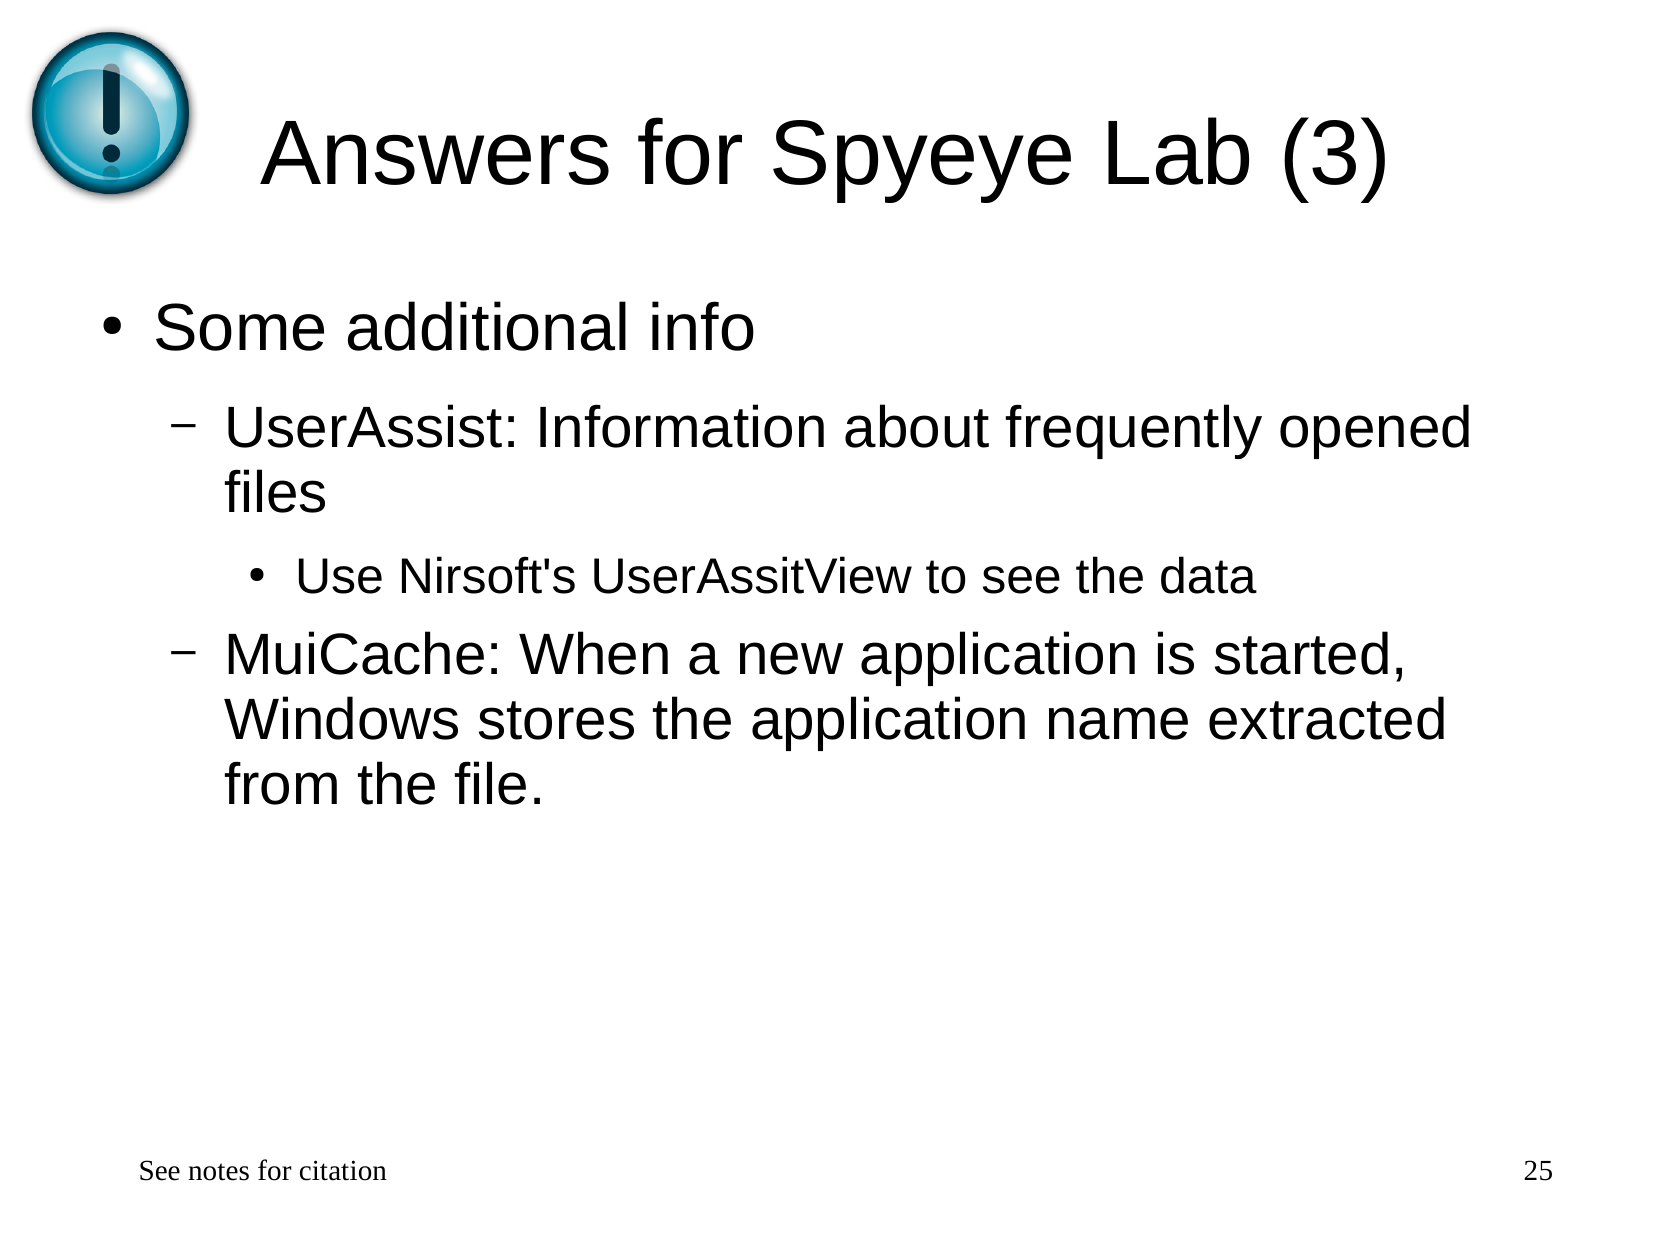

# Answers for Spyeye Lab (3)
Some additional info
UserAssist: Information about frequently opened files
Use Nirsoft's UserAssitView to see the data
MuiCache: When a new application is started, Windows stores the application name extracted from the file.
See notes for citation
25